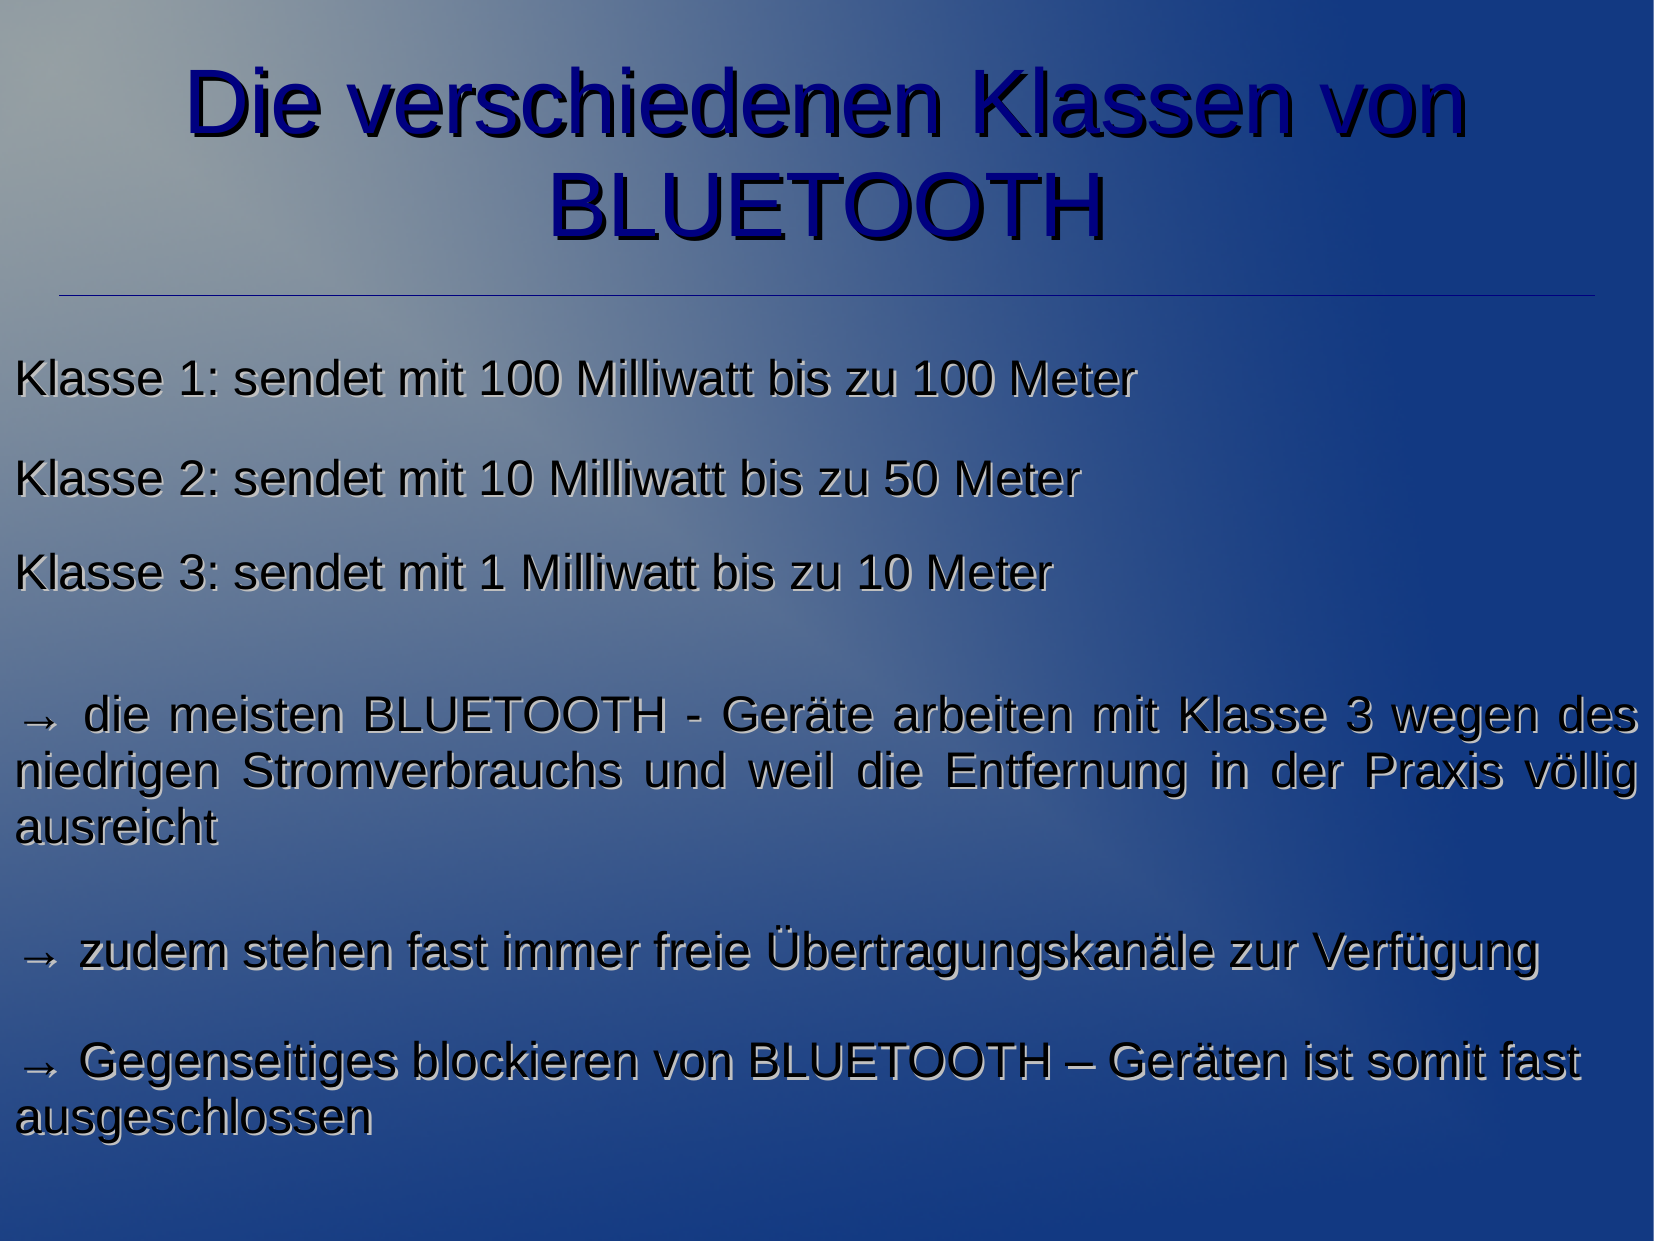

# Die verschiedenen Klassen von BLUETOOTH
Klasse 1: sendet mit 100 Milliwatt bis zu 100 Meter
Klasse 2: sendet mit 10 Milliwatt bis zu 50 Meter
Klasse 3: sendet mit 1 Milliwatt bis zu 10 Meter
→ die meisten BLUETOOTH - Geräte arbeiten mit Klasse 3 wegen des niedrigen Stromverbrauchs und weil die Entfernung in der Praxis völlig ausreicht
→ zudem stehen fast immer freie Übertragungskanäle zur Verfügung
→ Gegenseitiges blockieren von BLUETOOTH – Geräten ist somit fast ausgeschlossen